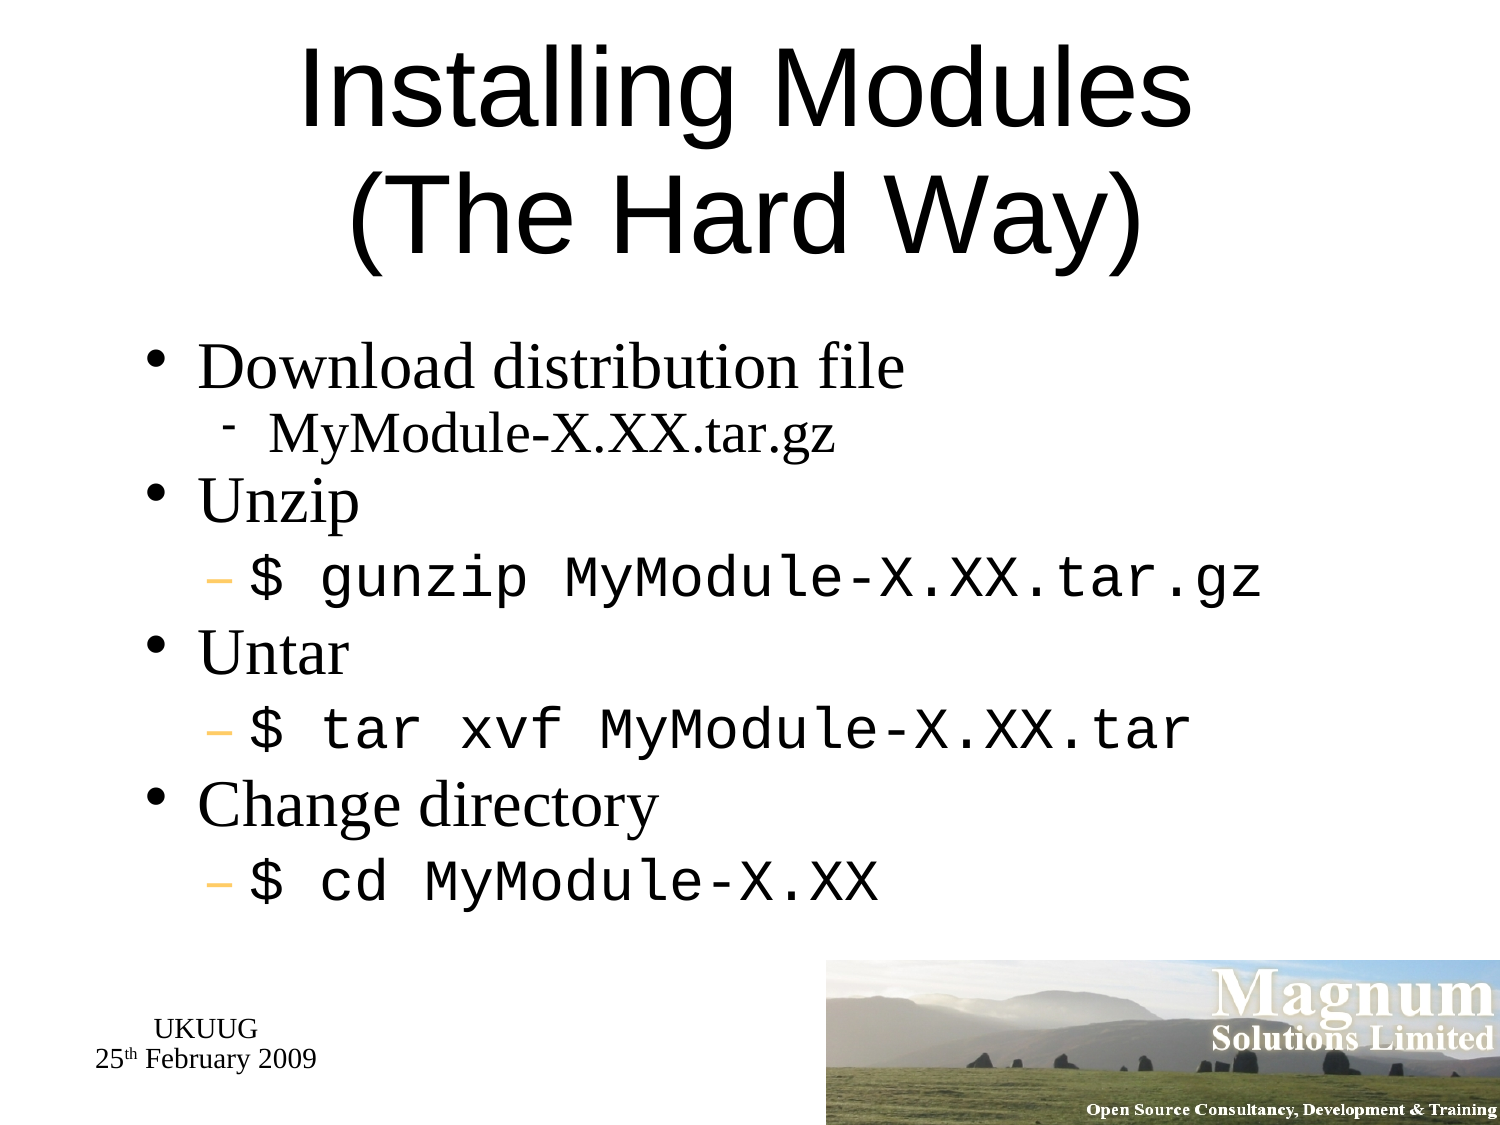

# Installing Modules (The Hard Way)
Download distribution file
MyModule-X.XX.tar.gz
Unzip
$ gunzip MyModule-X.XX.tar.gz
Untar
$ tar xvf MyModule-X.XX.tar
Change directory
$ cd MyModule-X.XX